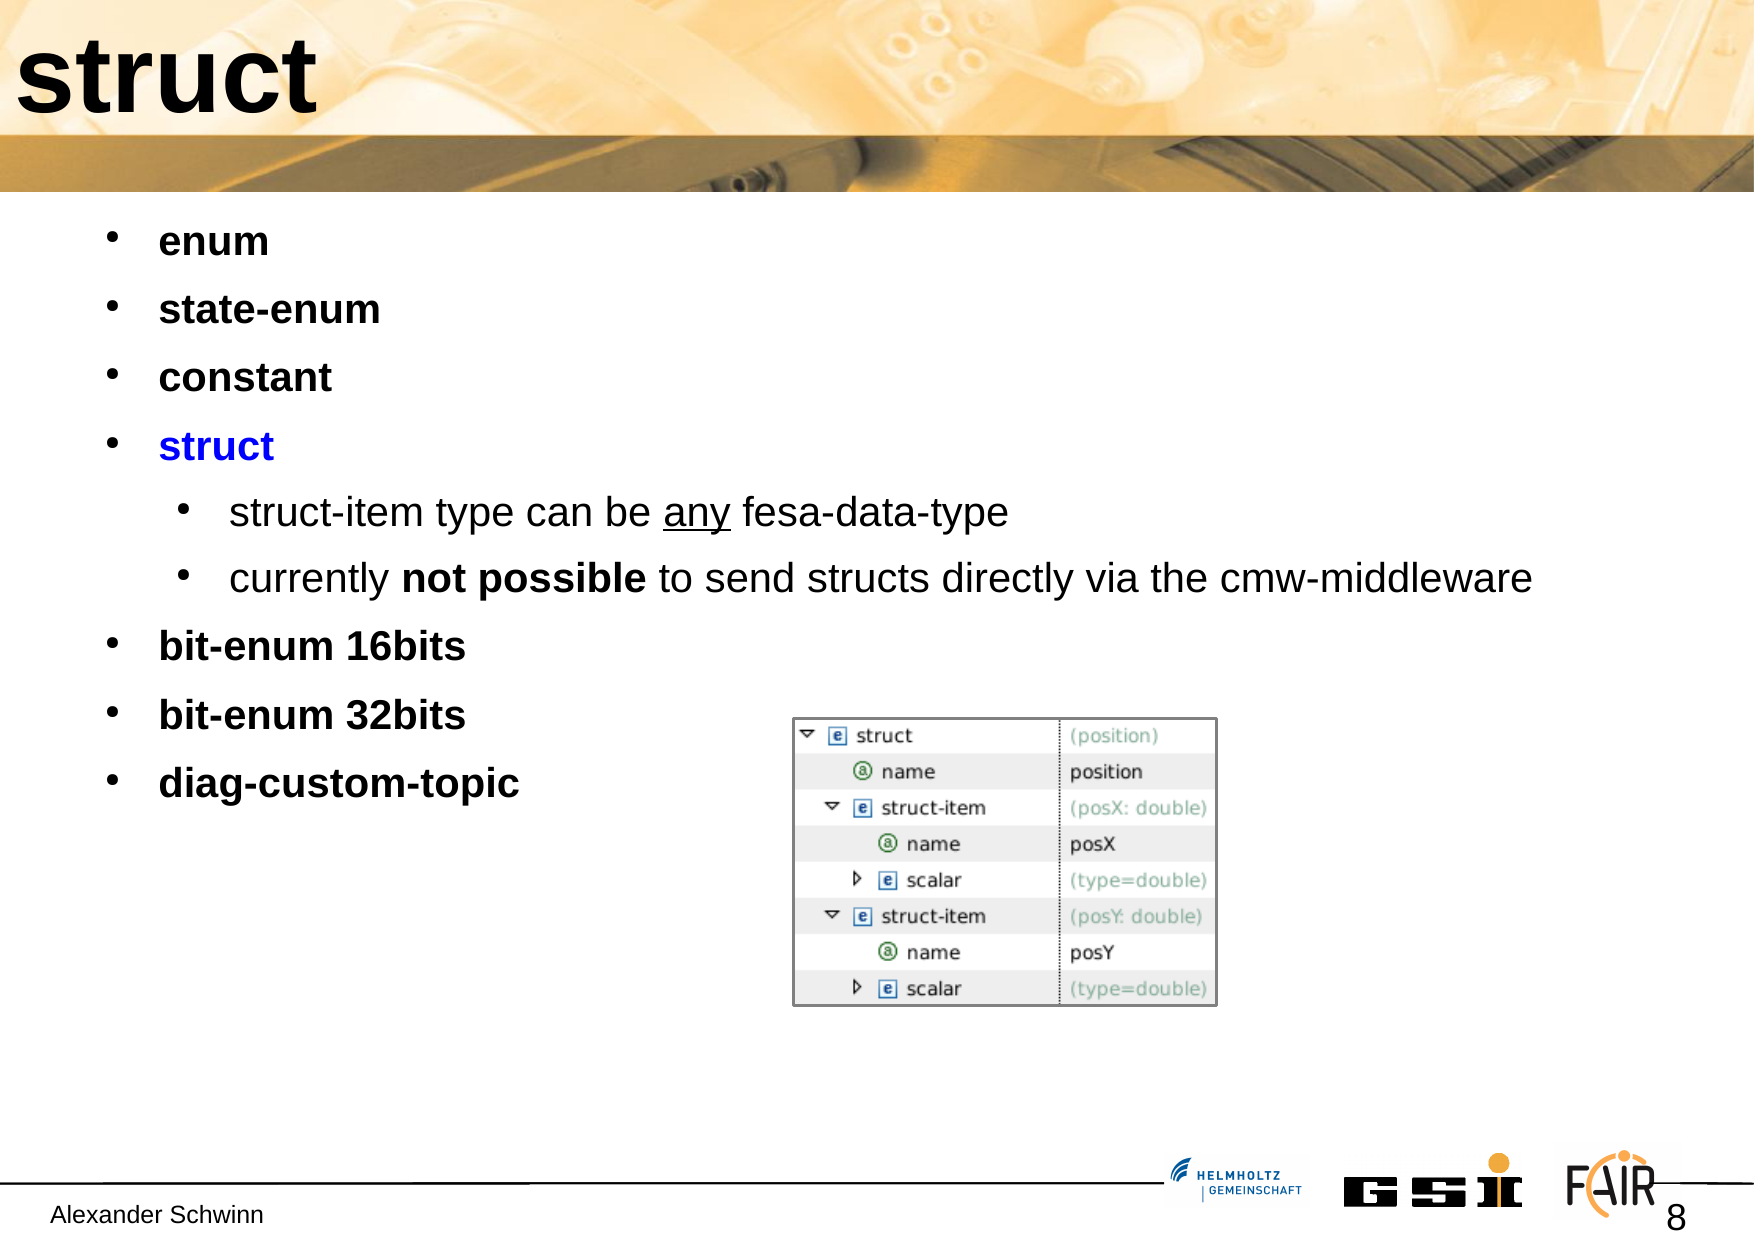

# struct
enum
state-enum
constant
struct
struct-item type can be any fesa-data-type
currently not possible to send structs directly via the cmw-middleware
bit-enum 16bits
bit-enum 32bits
diag-custom-topic
8